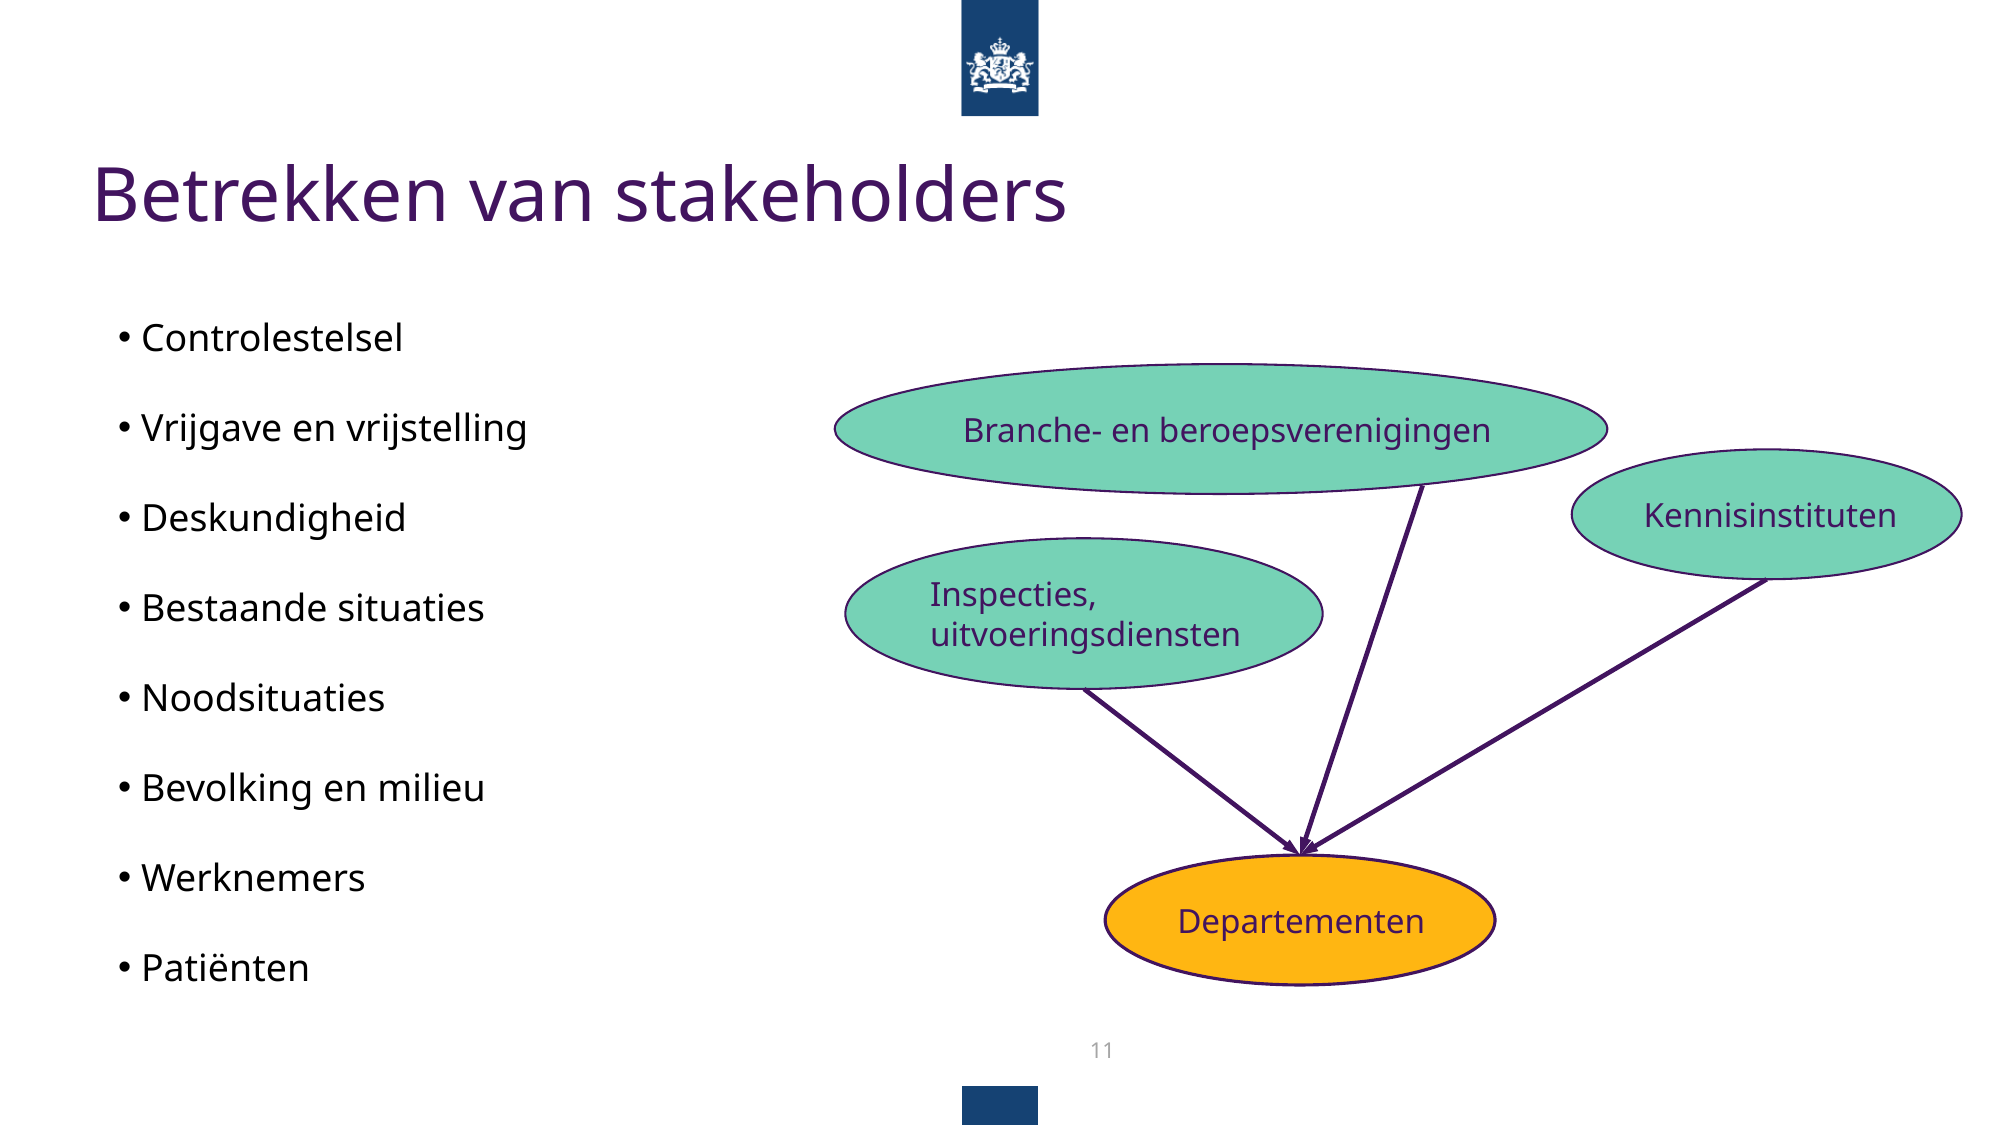

# Betrekken van stakeholders
 Controlestelsel
 Vrijgave en vrijstelling
 Deskundigheid
 Bestaande situaties
 Noodsituaties
 Bevolking en milieu
 Werknemers
 Patiënten
Branche- en beroepsverenigingen
Kennisinstituten
Inspecties,
uitvoeringsdiensten
Departementen